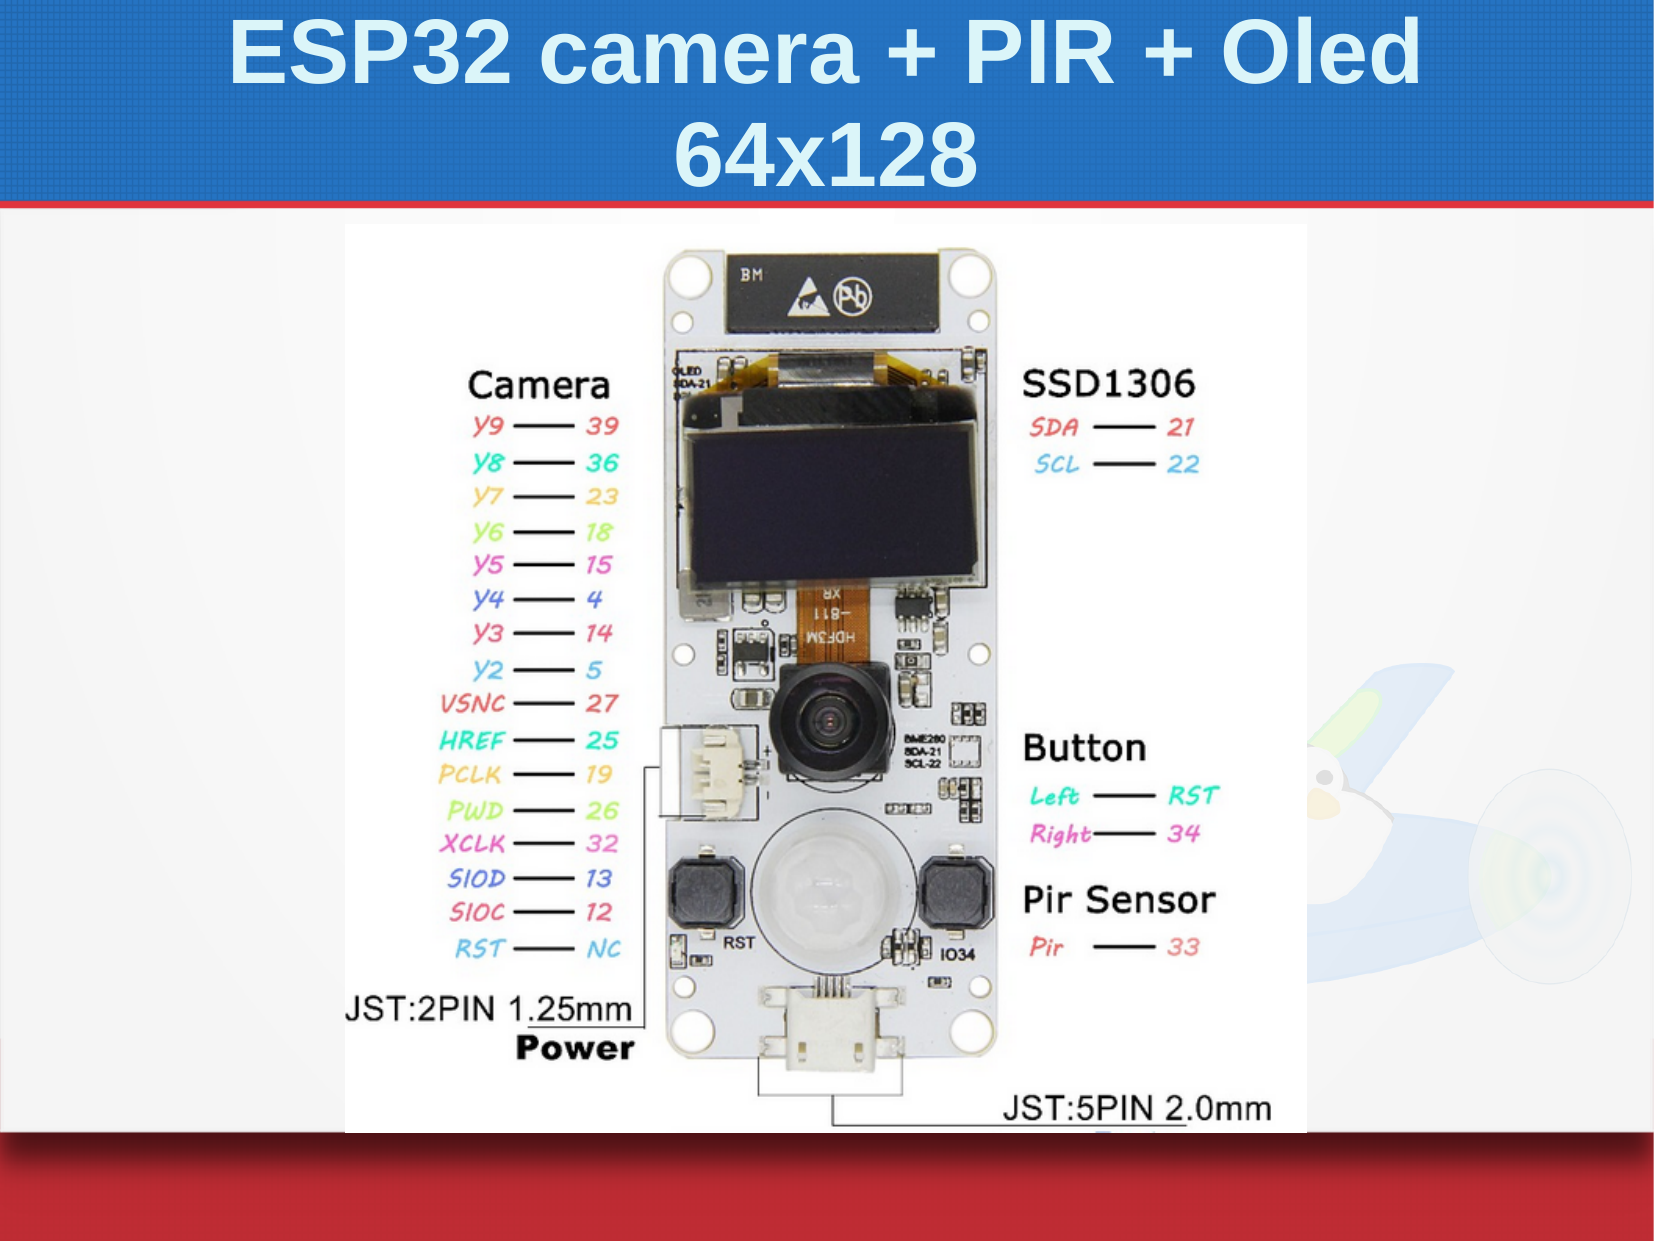

# ESP32 camera + PIR + Oled 64x128